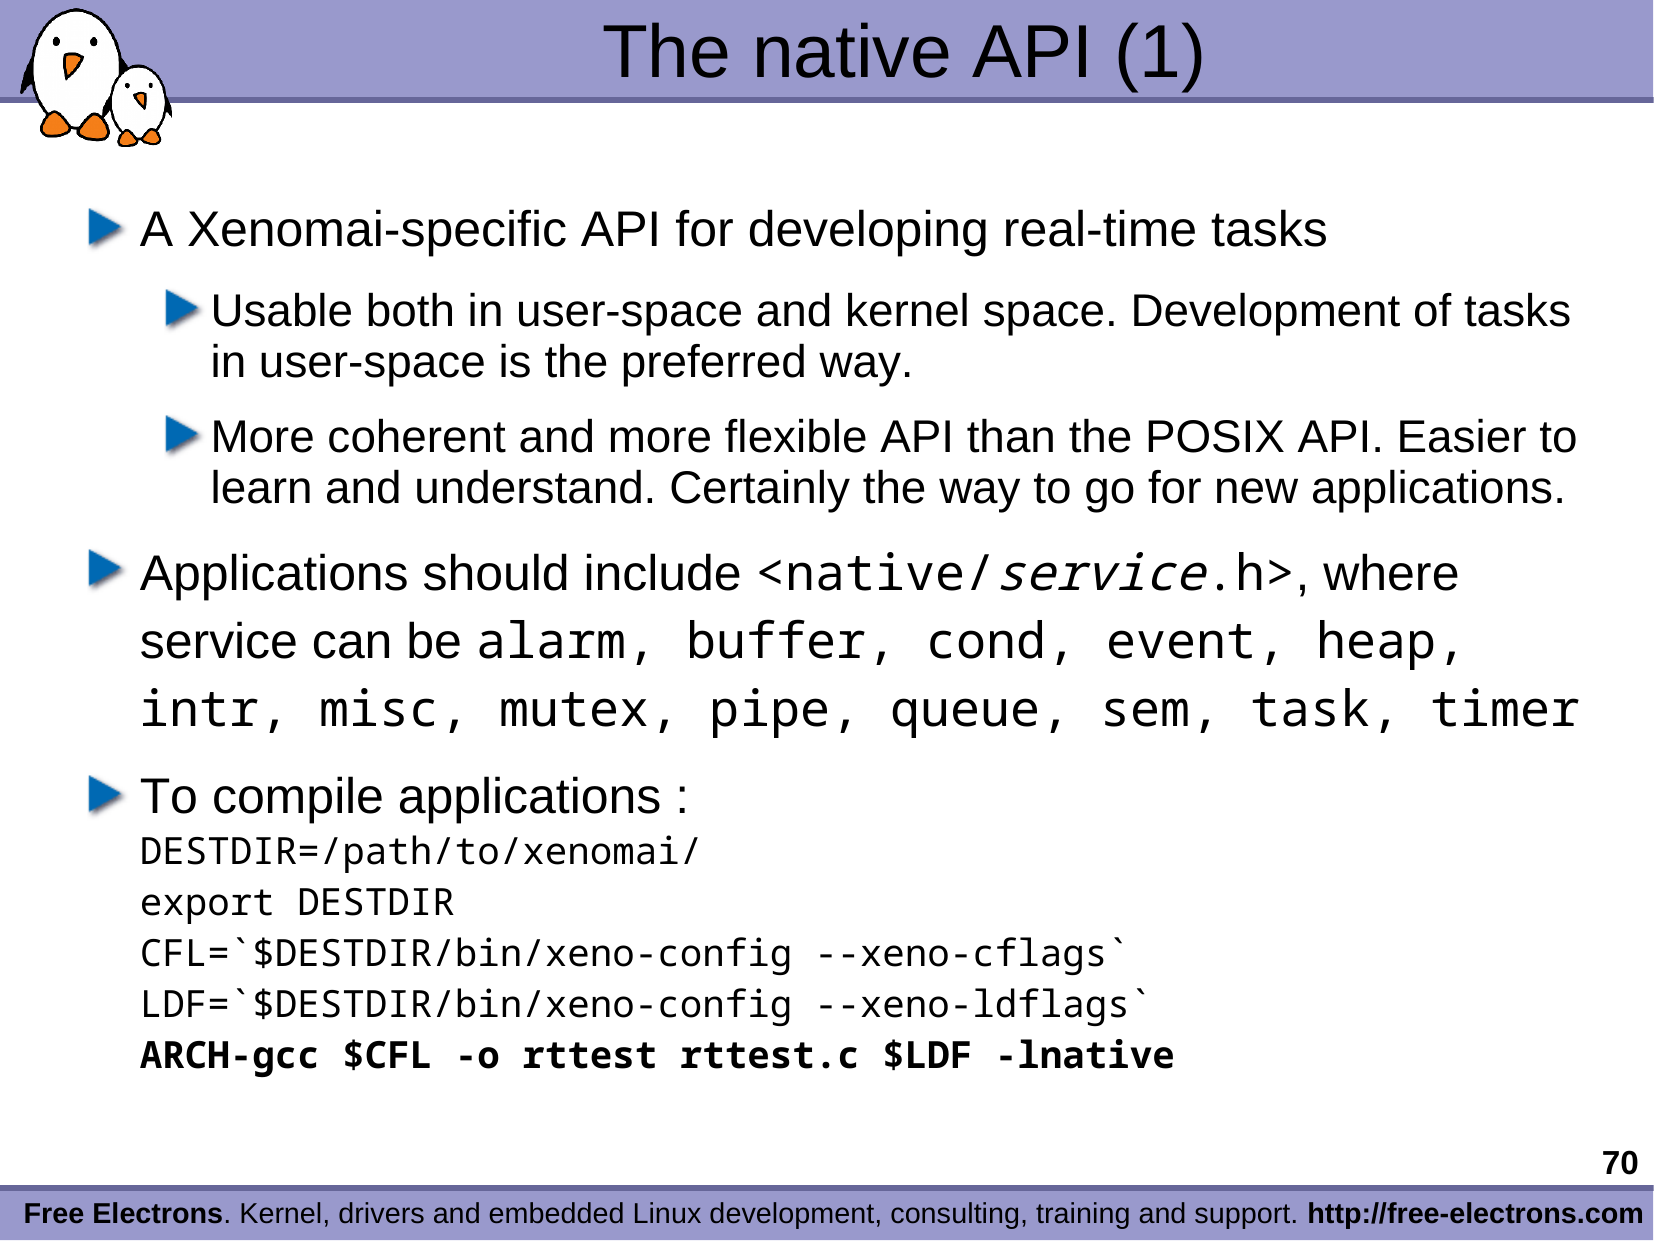

# The native API (1)
A Xenomai-specific API for developing real-time tasks
Usable both in user-space and kernel space. Development of tasks in user-space is the preferred way.
More coherent and more flexible API than the POSIX API. Easier to learn and understand. Certainly the way to go for new applications.
Applications should include <native/service.h>, where service can be alarm, buffer, cond, event, heap, intr, misc, mutex, pipe, queue, sem, task, timer
To compile applications :
DESTDIR=/path/to/xenomai/
export DESTDIR
CFL=`$DESTDIR/bin/xeno-config --xeno-cflags`
LDF=`$DESTDIR/bin/xeno-config --xeno-ldflags`
ARCH-gcc $CFL -o rttest rttest.c $LDF -lnative